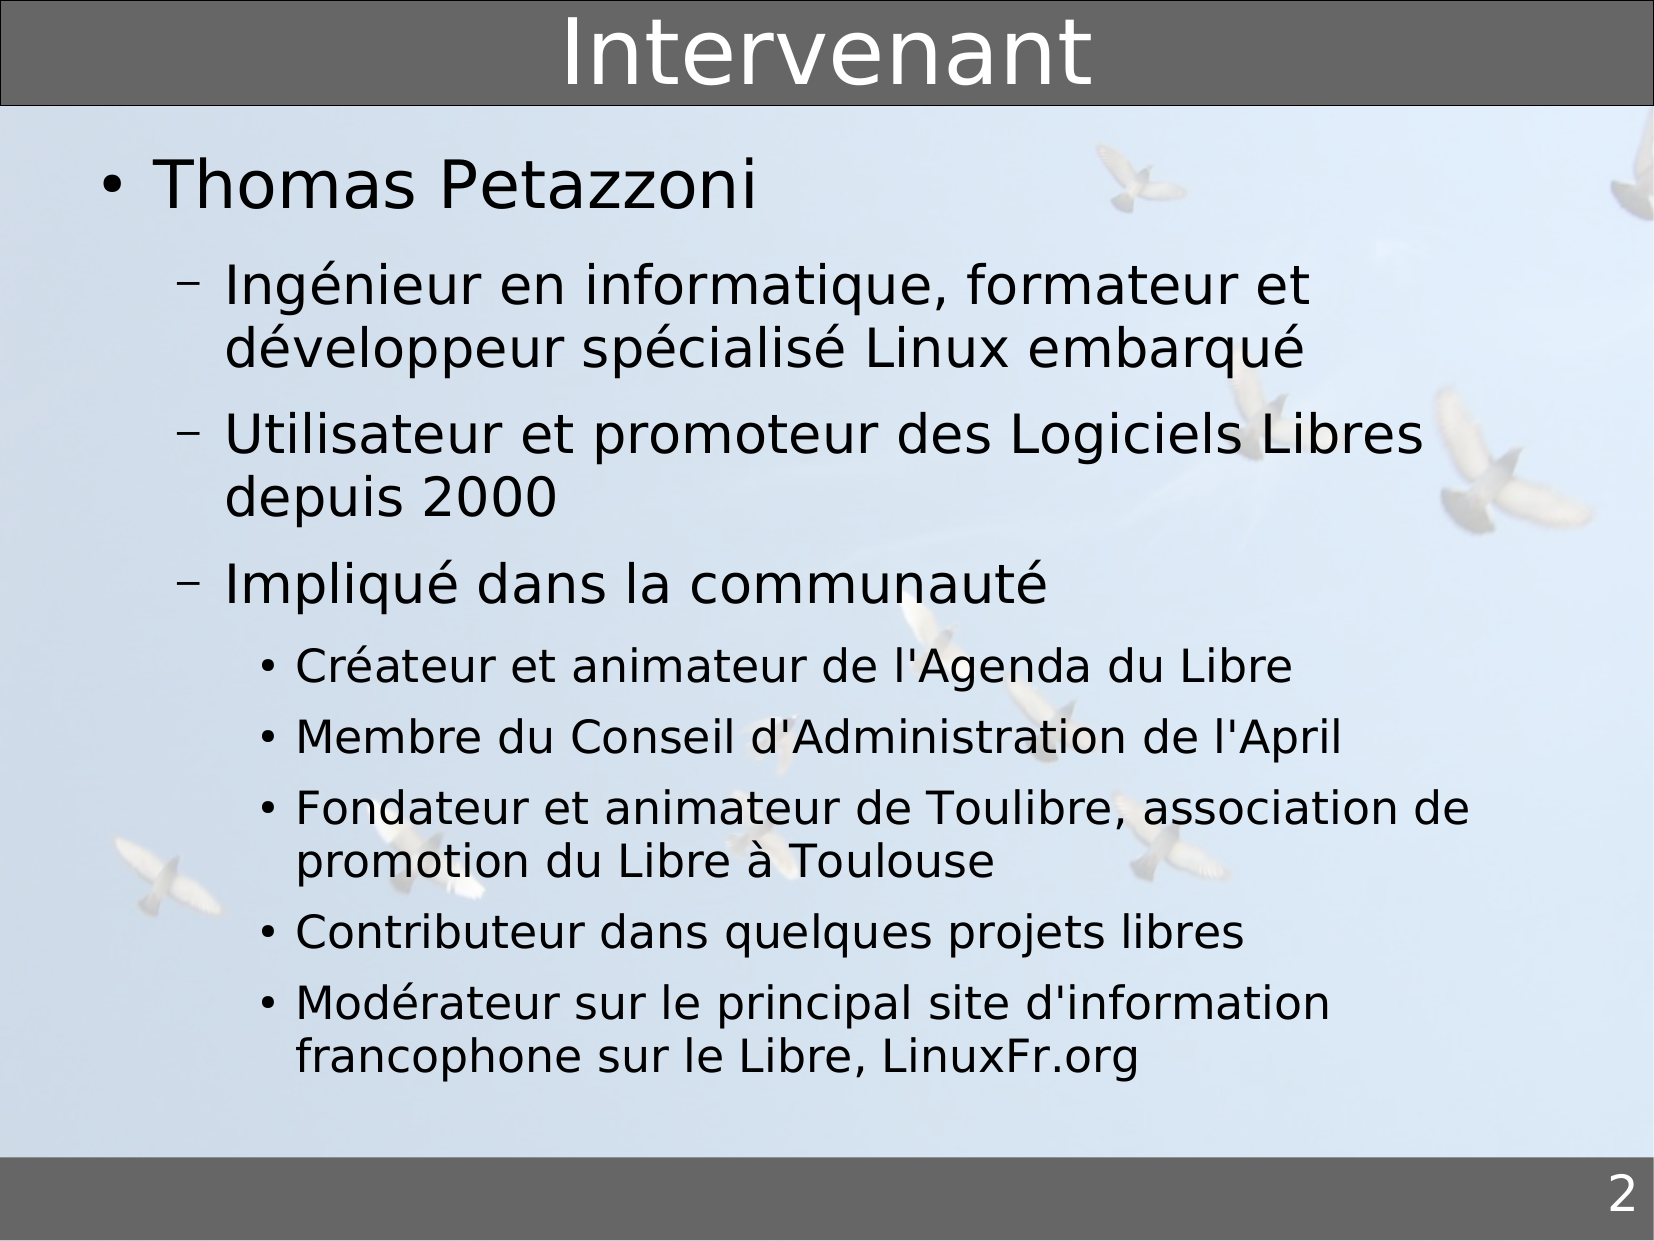

# Intervenant
Thomas Petazzoni
Ingénieur en informatique, formateur et développeur spécialisé Linux embarqué
Utilisateur et promoteur des Logiciels Libres depuis 2000
Impliqué dans la communauté
Créateur et animateur de l'Agenda du Libre
Membre du Conseil d'Administration de l'April
Fondateur et animateur de Toulibre, association de promotion du Libre à Toulouse
Contributeur dans quelques projets libres
Modérateur sur le principal site d'information francophone sur le Libre, LinuxFr.org